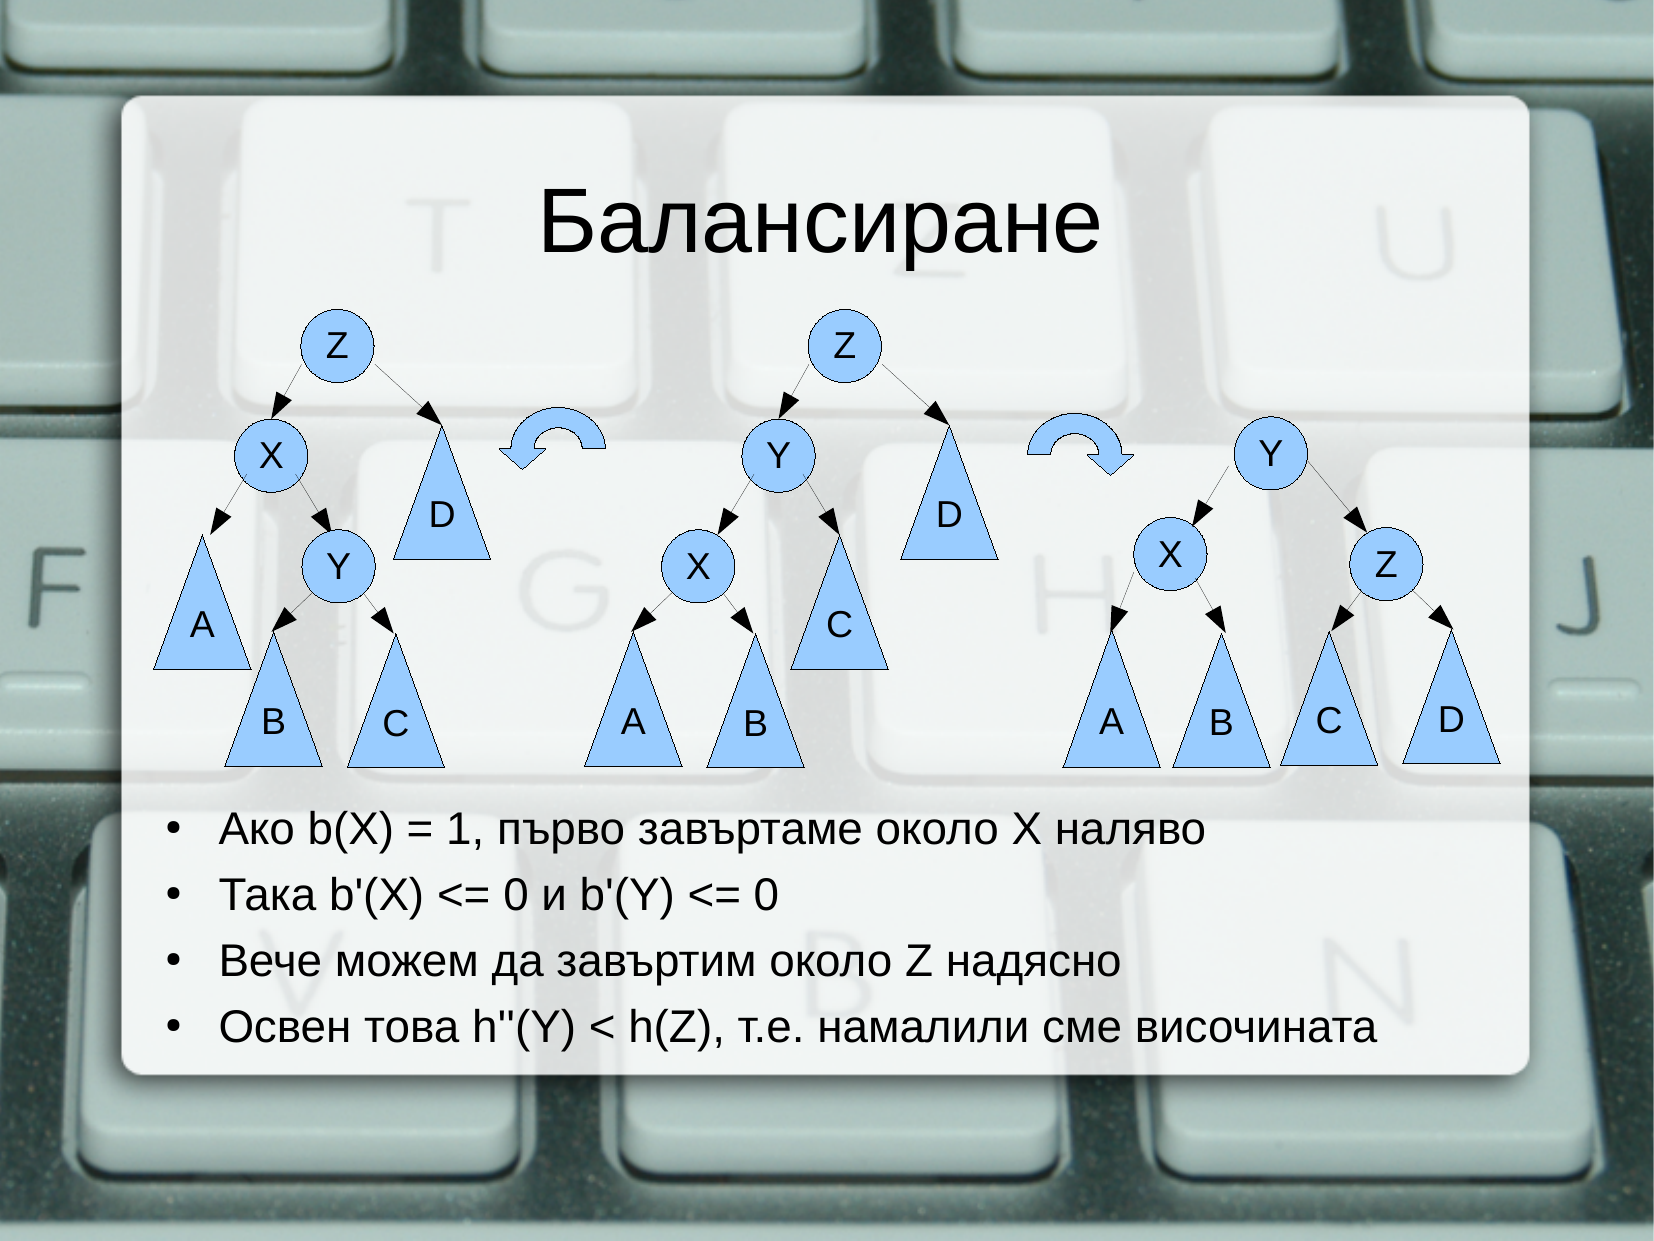

# Балансиране
Z
Z
Y
X
Y
D
D
X
Z
Y
X
A
C
D
A
C
B
A
B
C
B
Ако b(X) = 1, първо завъртаме около X наляво
Така b'(X) <= 0 и b'(Y) <= 0
Вече можем да завъртим около Z надясно
Освен това h''(Y) < h(Z), т.е. намалили сме височината